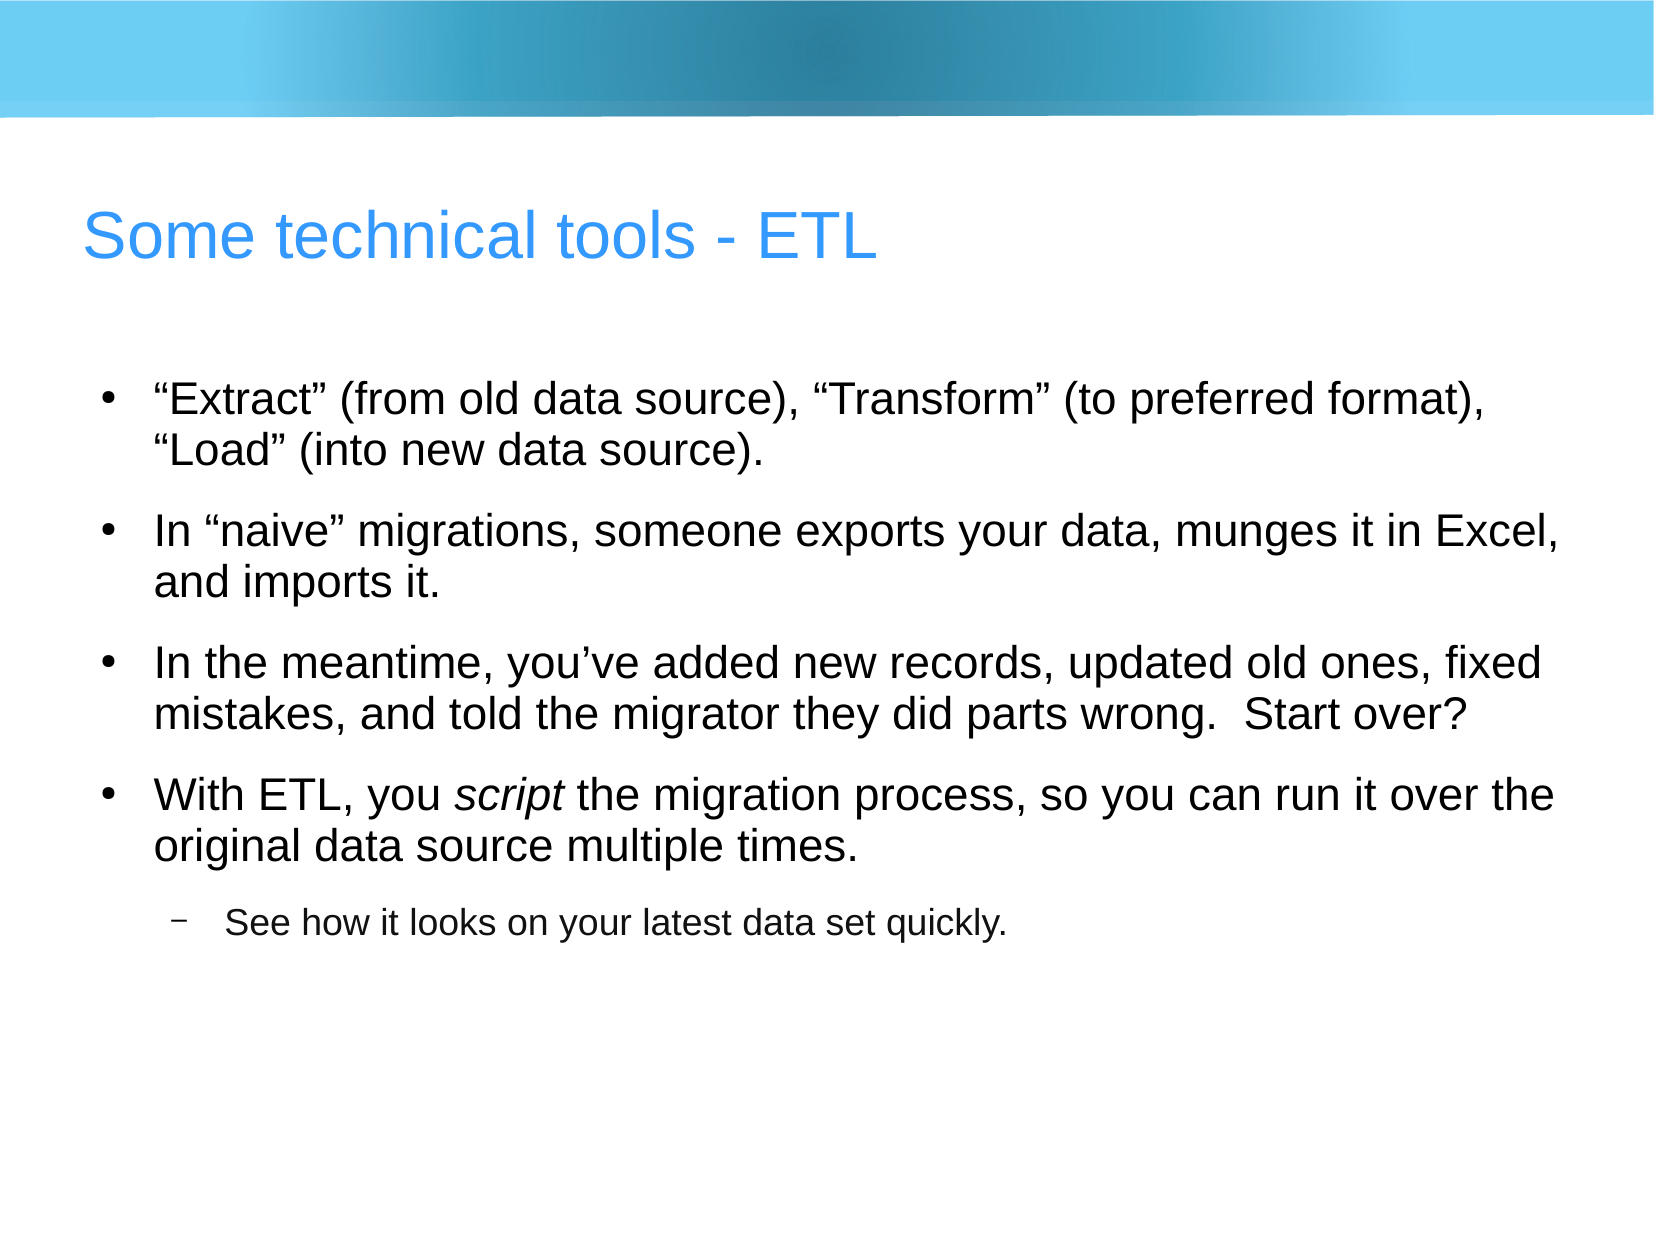

# Some technical tools - ETL
“Extract” (from old data source), “Transform” (to preferred format), “Load” (into new data source).
In “naive” migrations, someone exports your data, munges it in Excel, and imports it.
In the meantime, you’ve added new records, updated old ones, fixed mistakes, and told the migrator they did parts wrong. Start over?
With ETL, you script the migration process, so you can run it over the original data source multiple times.
See how it looks on your latest data set quickly.